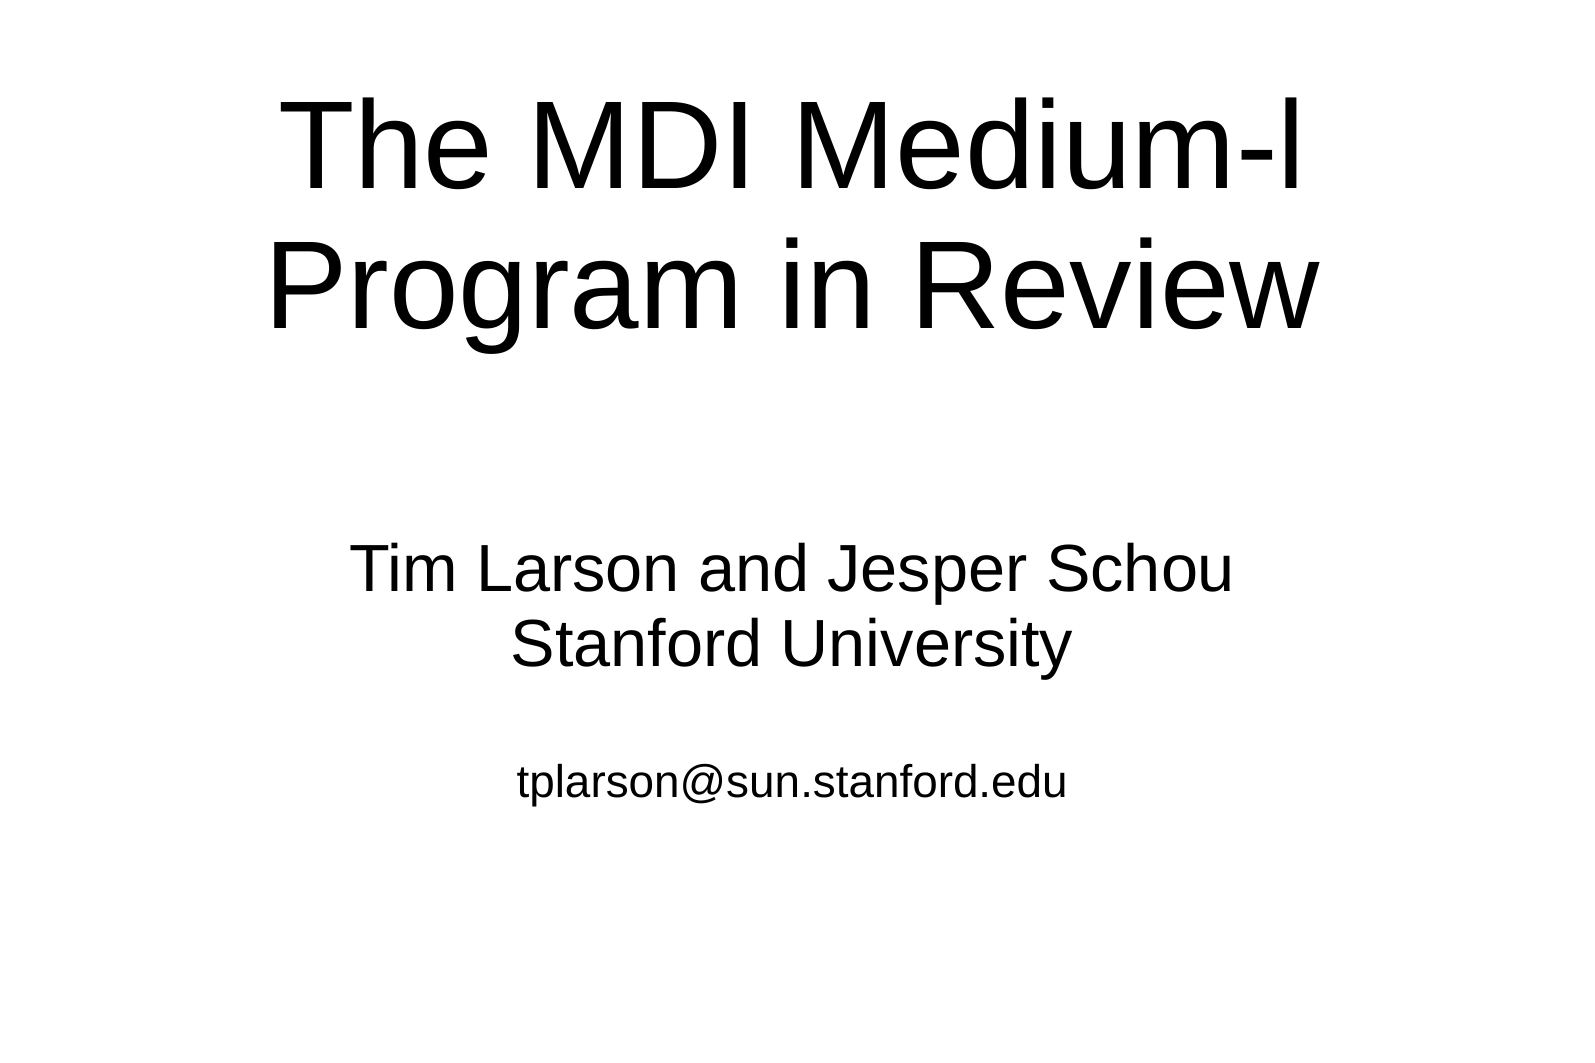

# The MDI Medium-l Program in Review
Tim Larson and Jesper Schou
Stanford University
tplarson@sun.stanford.edu